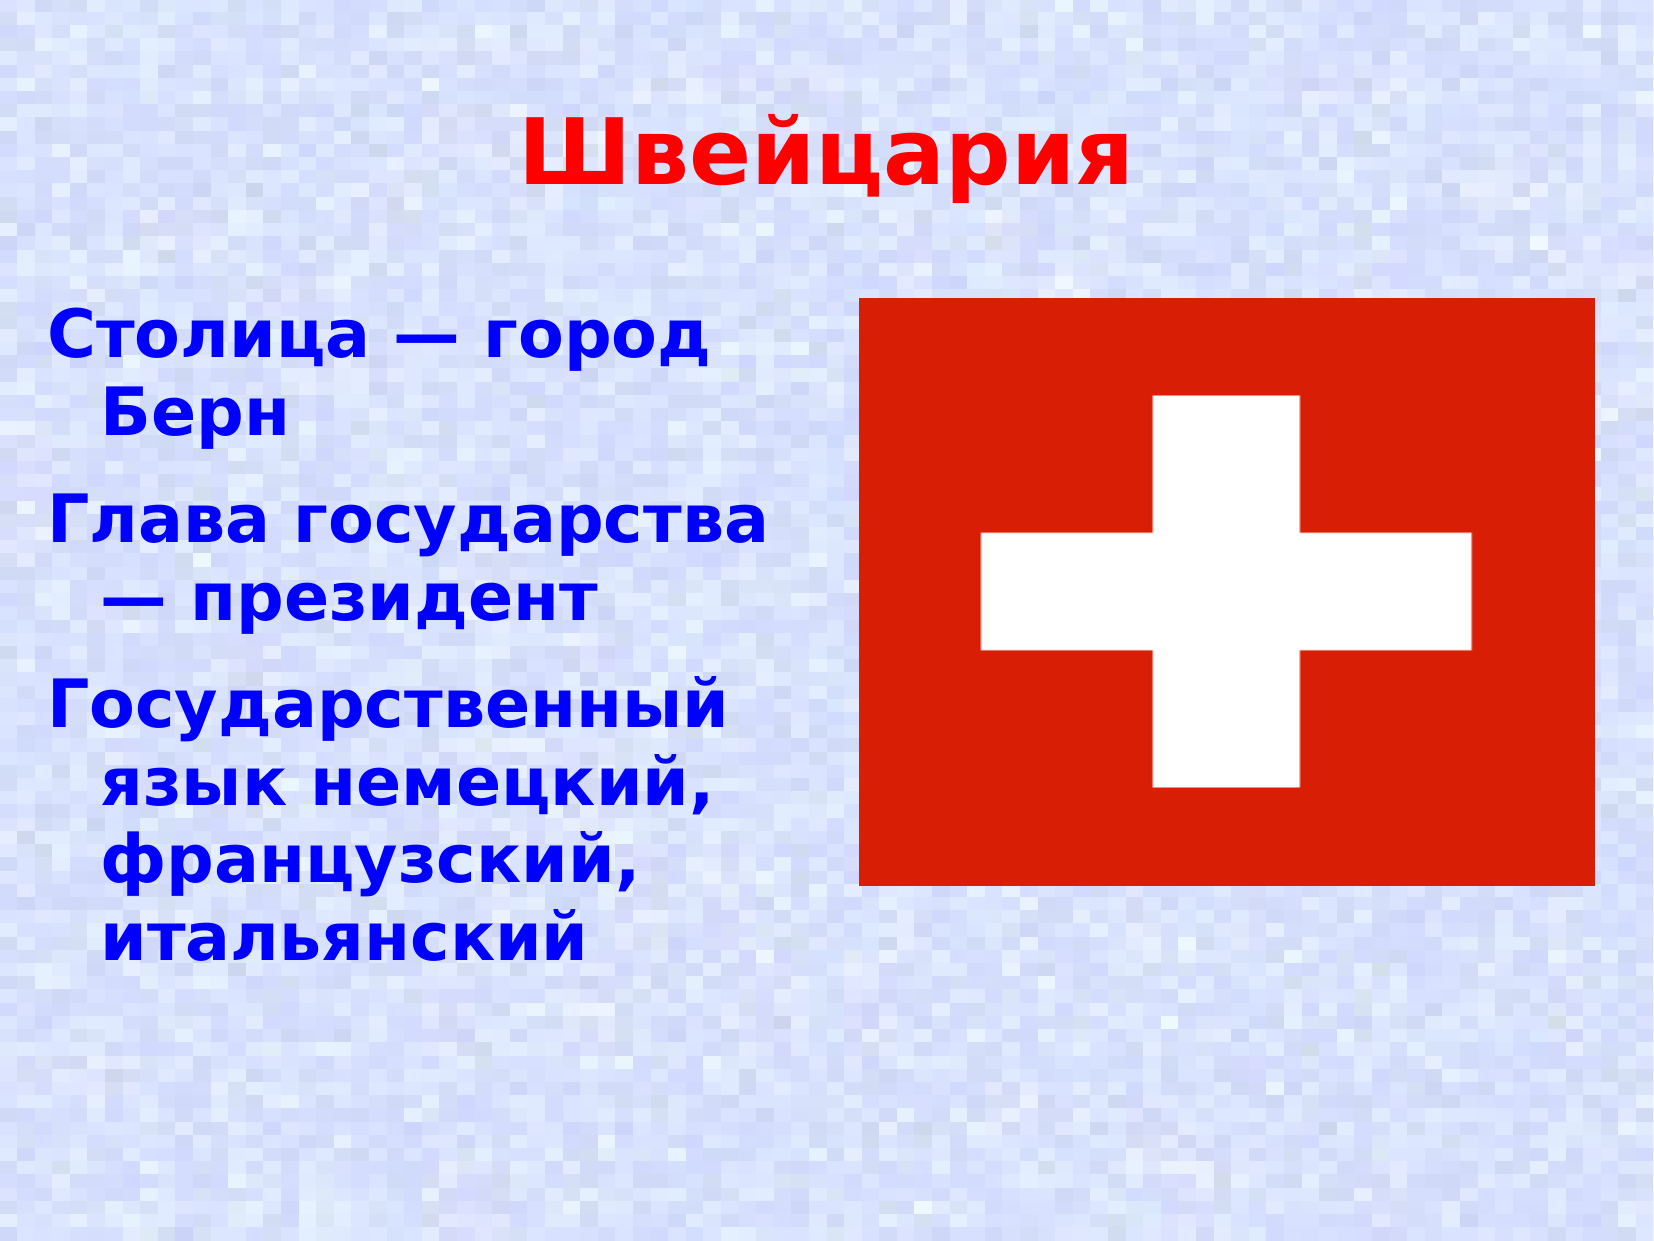

# Швейцария
Столица — город Берн
Глава государства — президент
Государственный язык немецкий, французский, итальянский